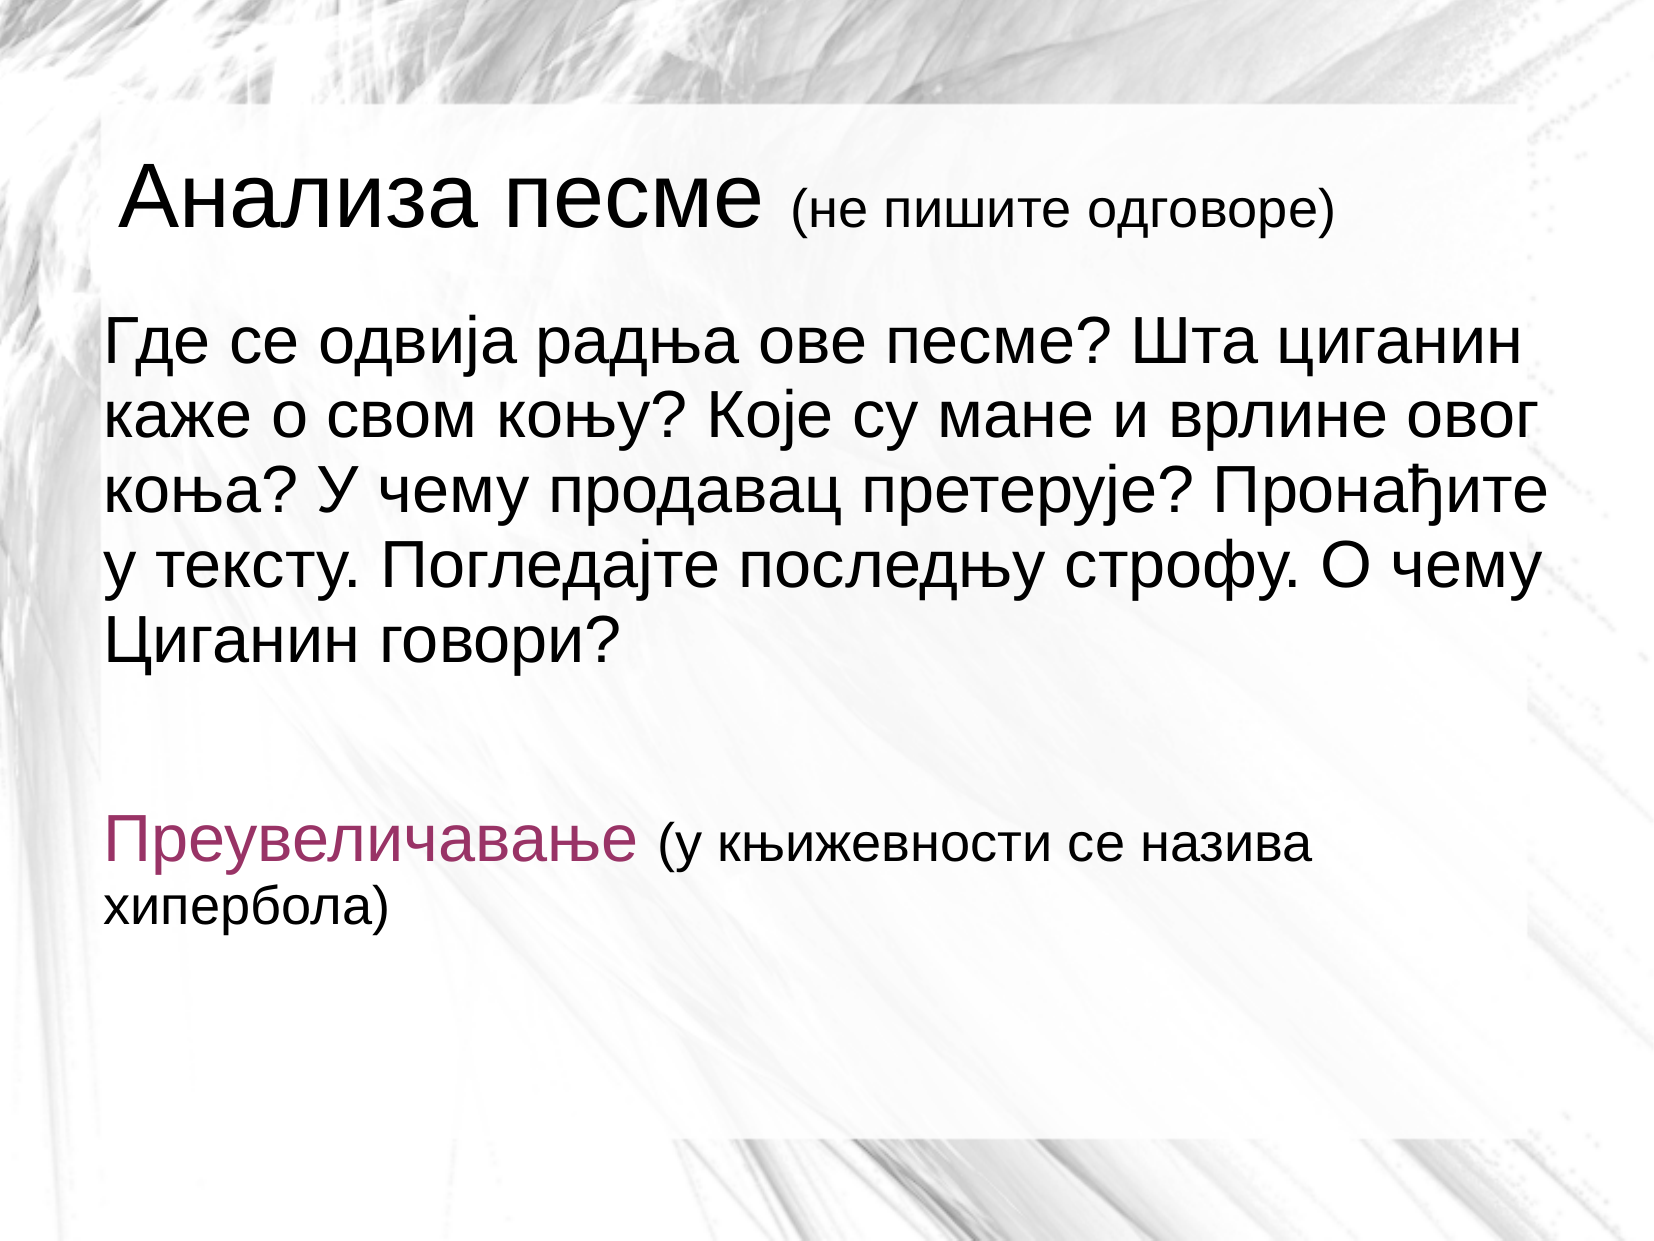

# Анализа песме (не пишите одговоре)
Где се одвија радња ове песме? Шта циганин каже о свом коњу? Које су мане и врлине овог коња? У чему продавац претерује? Пронађите у тексту. Погледајте последњу строфу. О чему Циганин говори?
Преувеличавање (у књижевности се назива хипербола)